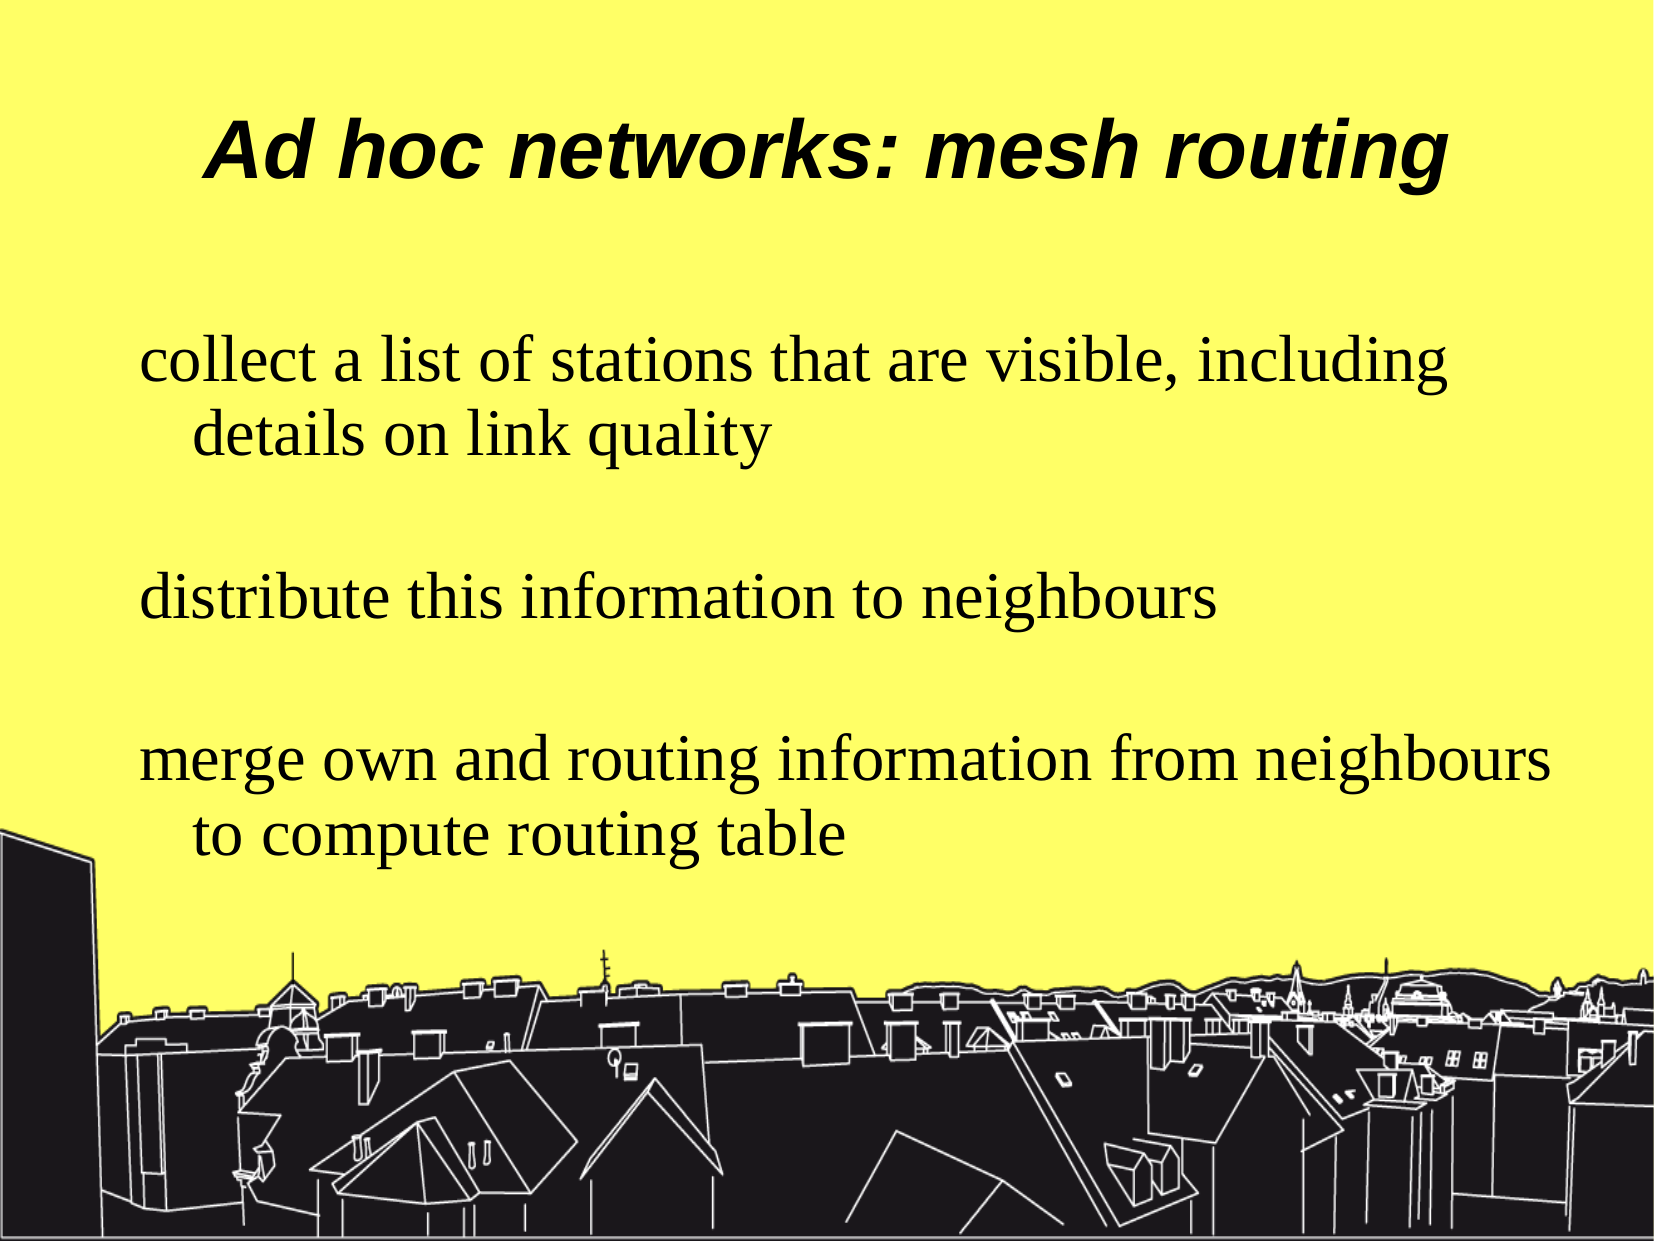

# Ad hoc networks: mesh routing
collect a list of stations that are visible, including details on link quality
distribute this information to neighbours
merge own and routing information from neighbours to compute routing table